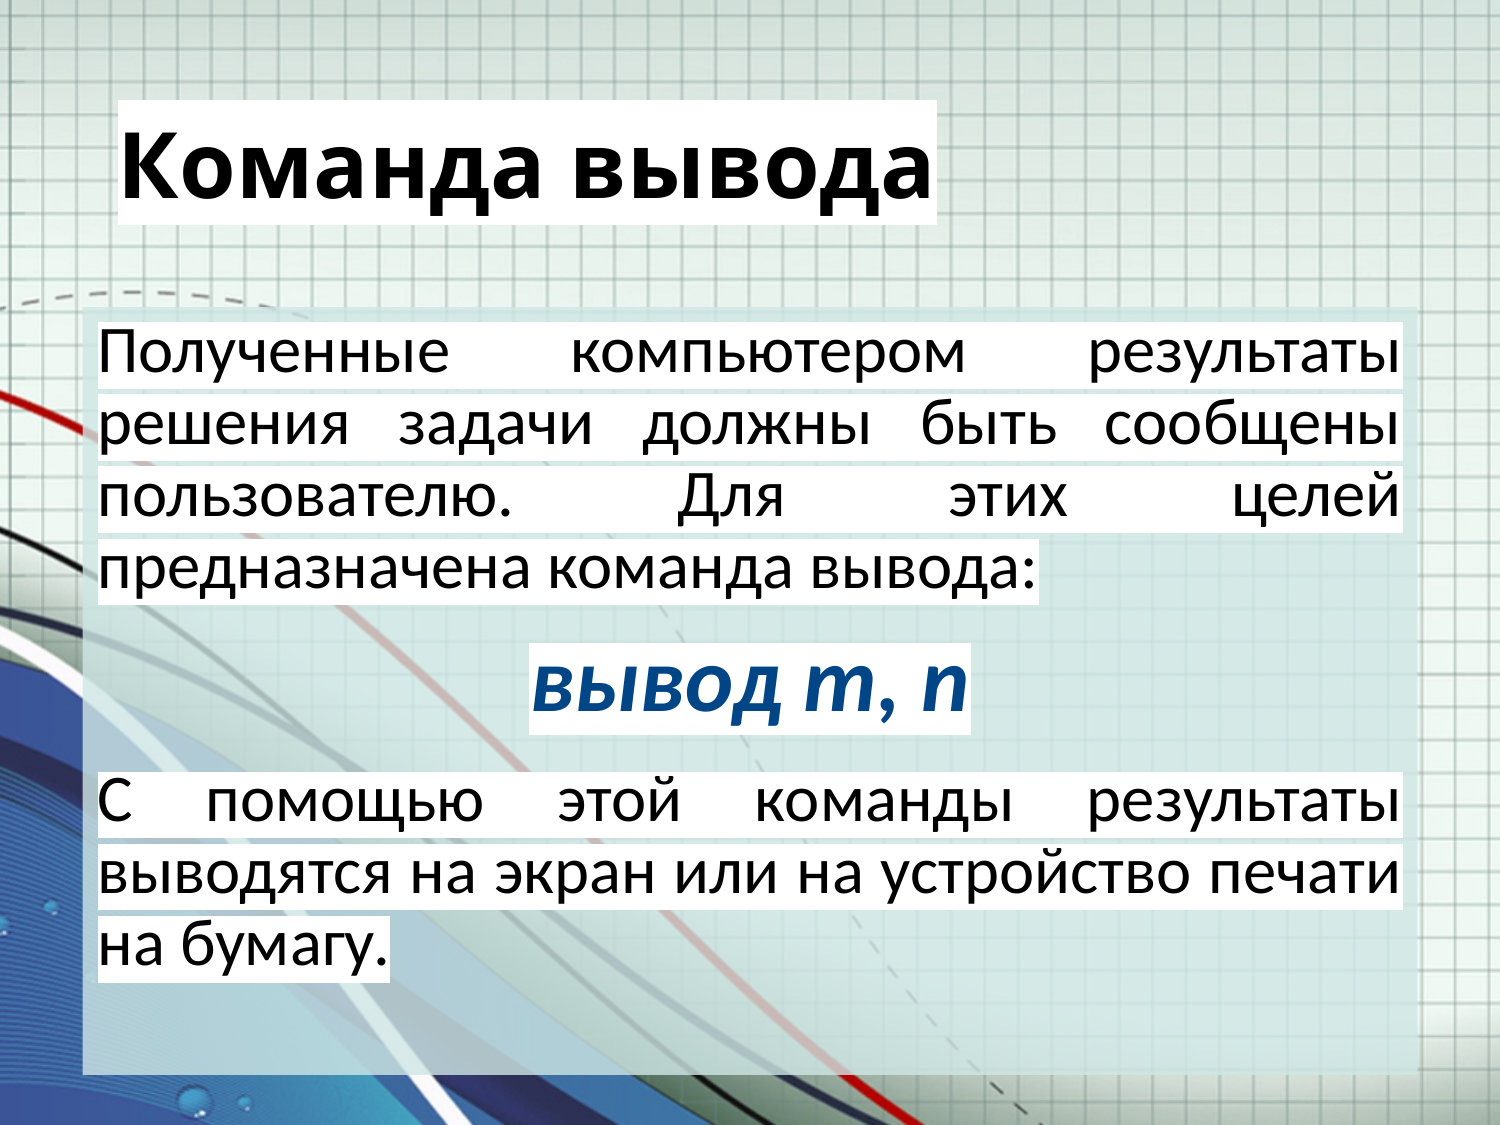

# Команда вывода
Полученные компьютером результаты решения задачи должны быть сообщены пользователю. Для этих целей предназначена команда вывода:
вывод m, n
С помощью этой команды результаты выводятся на экран или на устройство печати на бумагу.